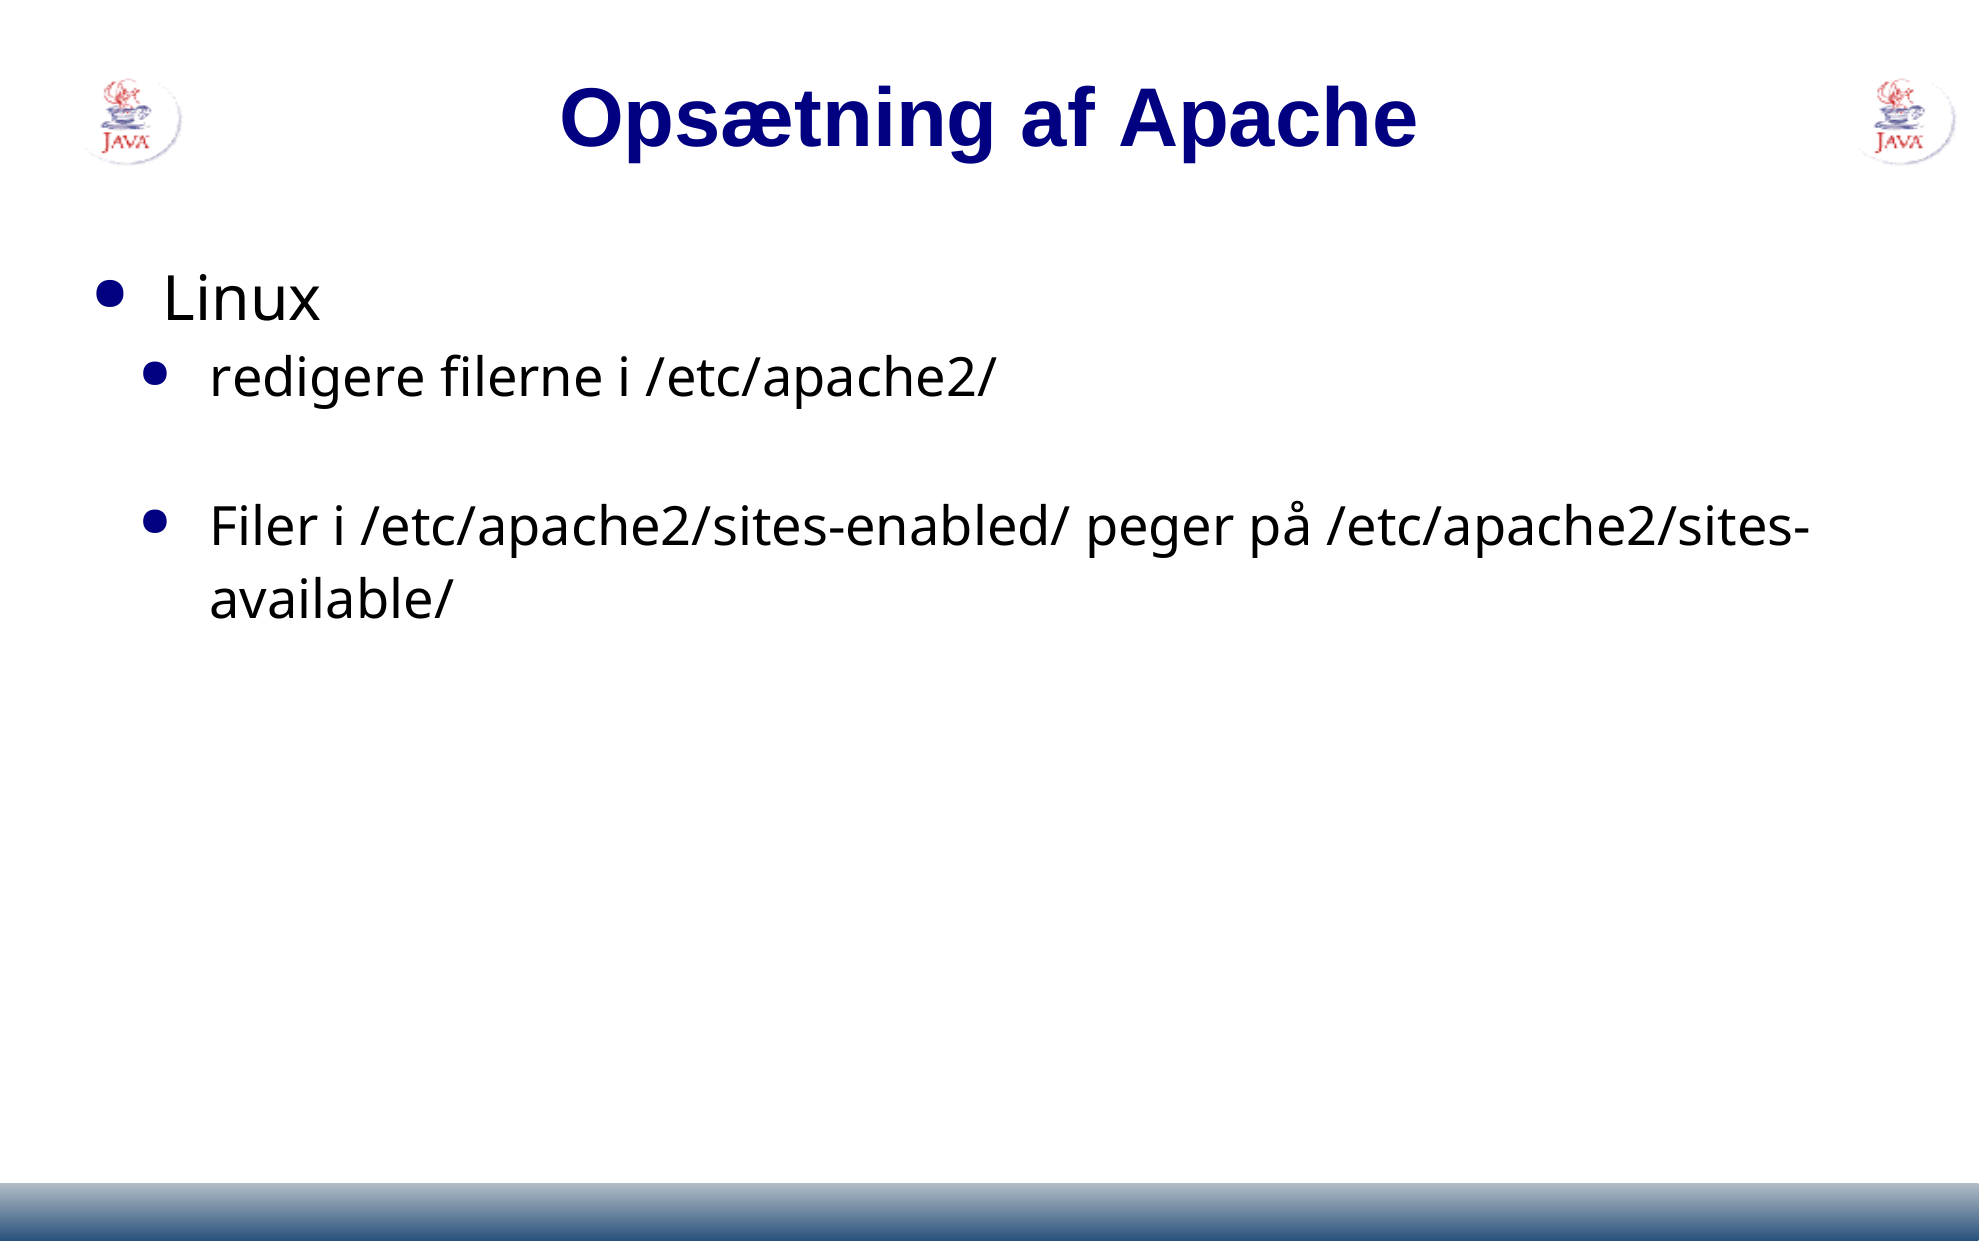

# Opsætning af Apache
Linux
redigere filerne i /etc/apache2/
Filer i /etc/apache2/sites-enabled/ peger på /etc/apache2/sites-available/